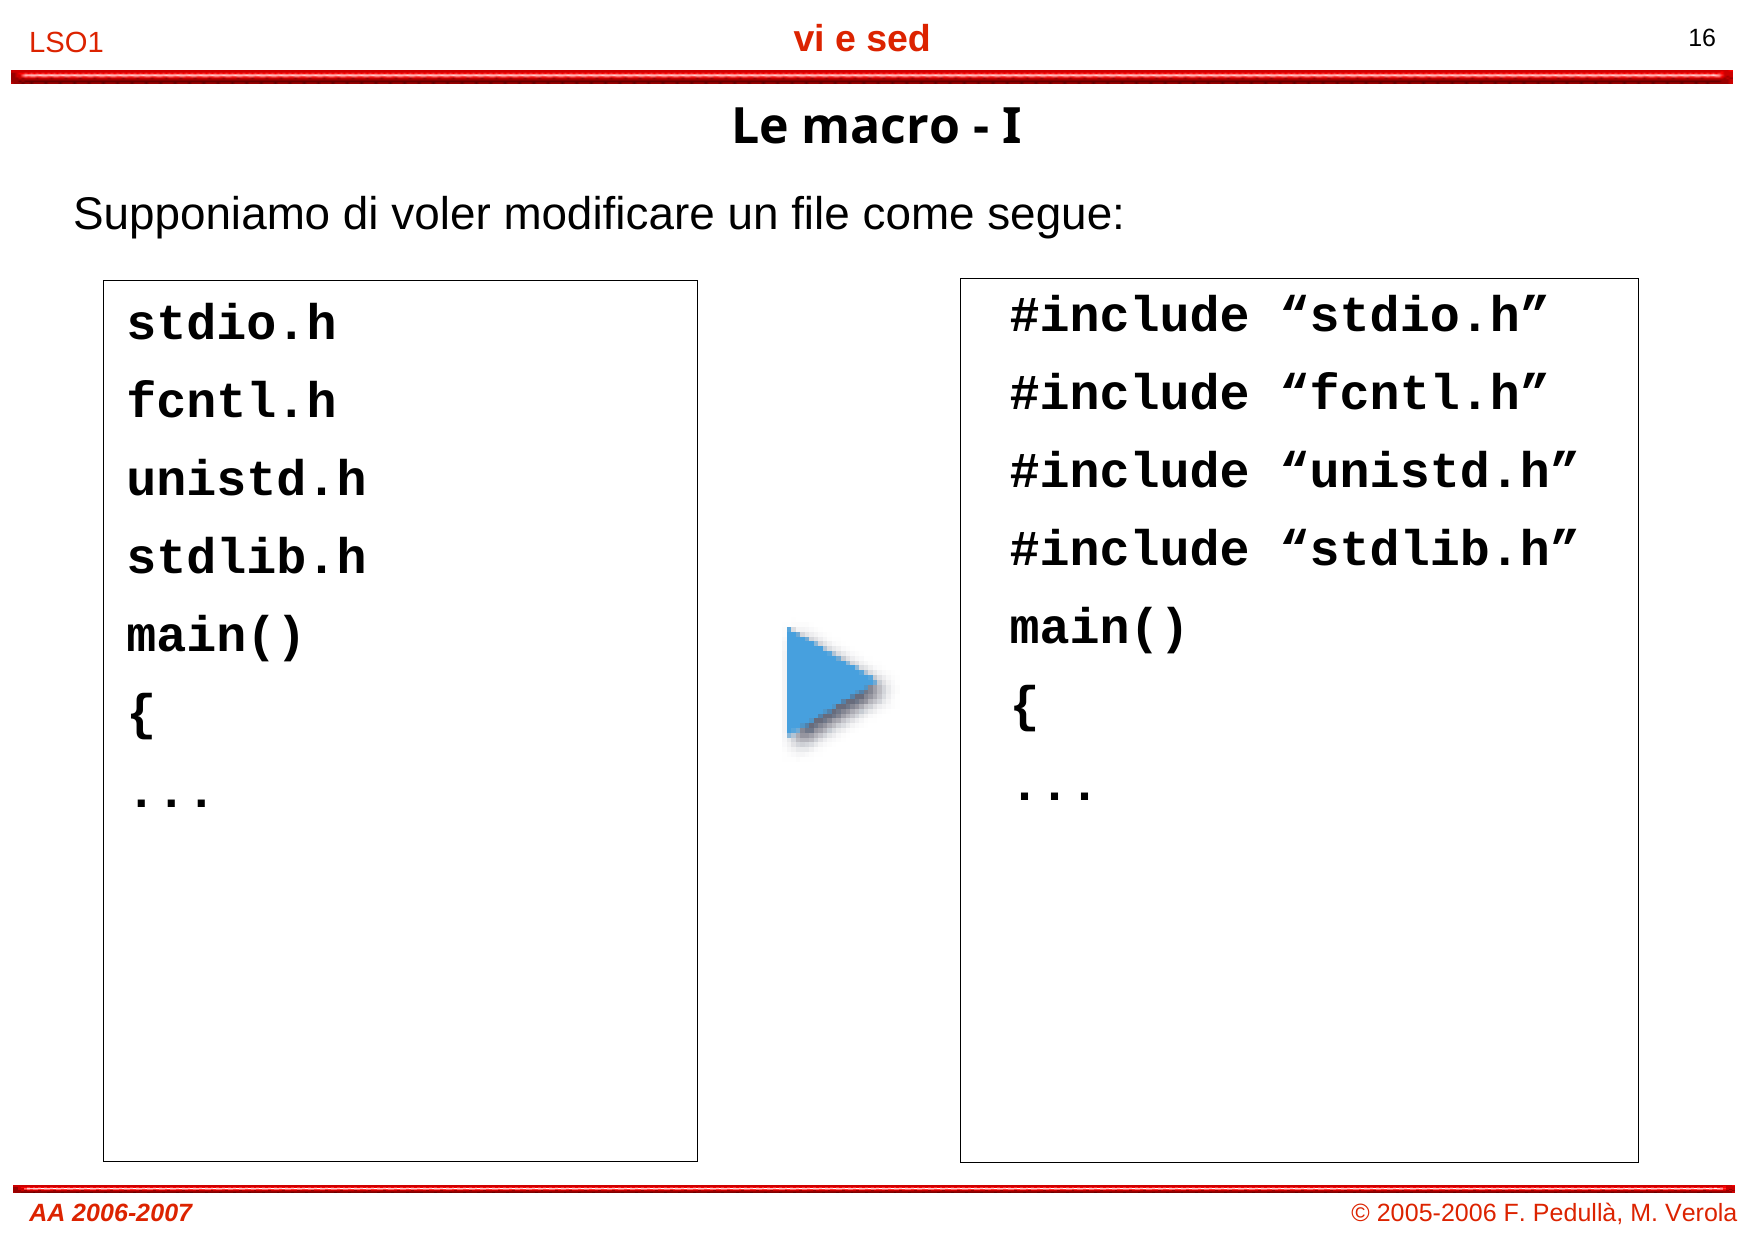

# Le macro - I
Supponiamo di voler modificare un file come segue:
#include “stdio.h”
#include “fcntl.h”
#include “unistd.h”
#include “stdlib.h”
main()
{
...
stdio.h
fcntl.h
unistd.h
stdlib.h
main()
{
...